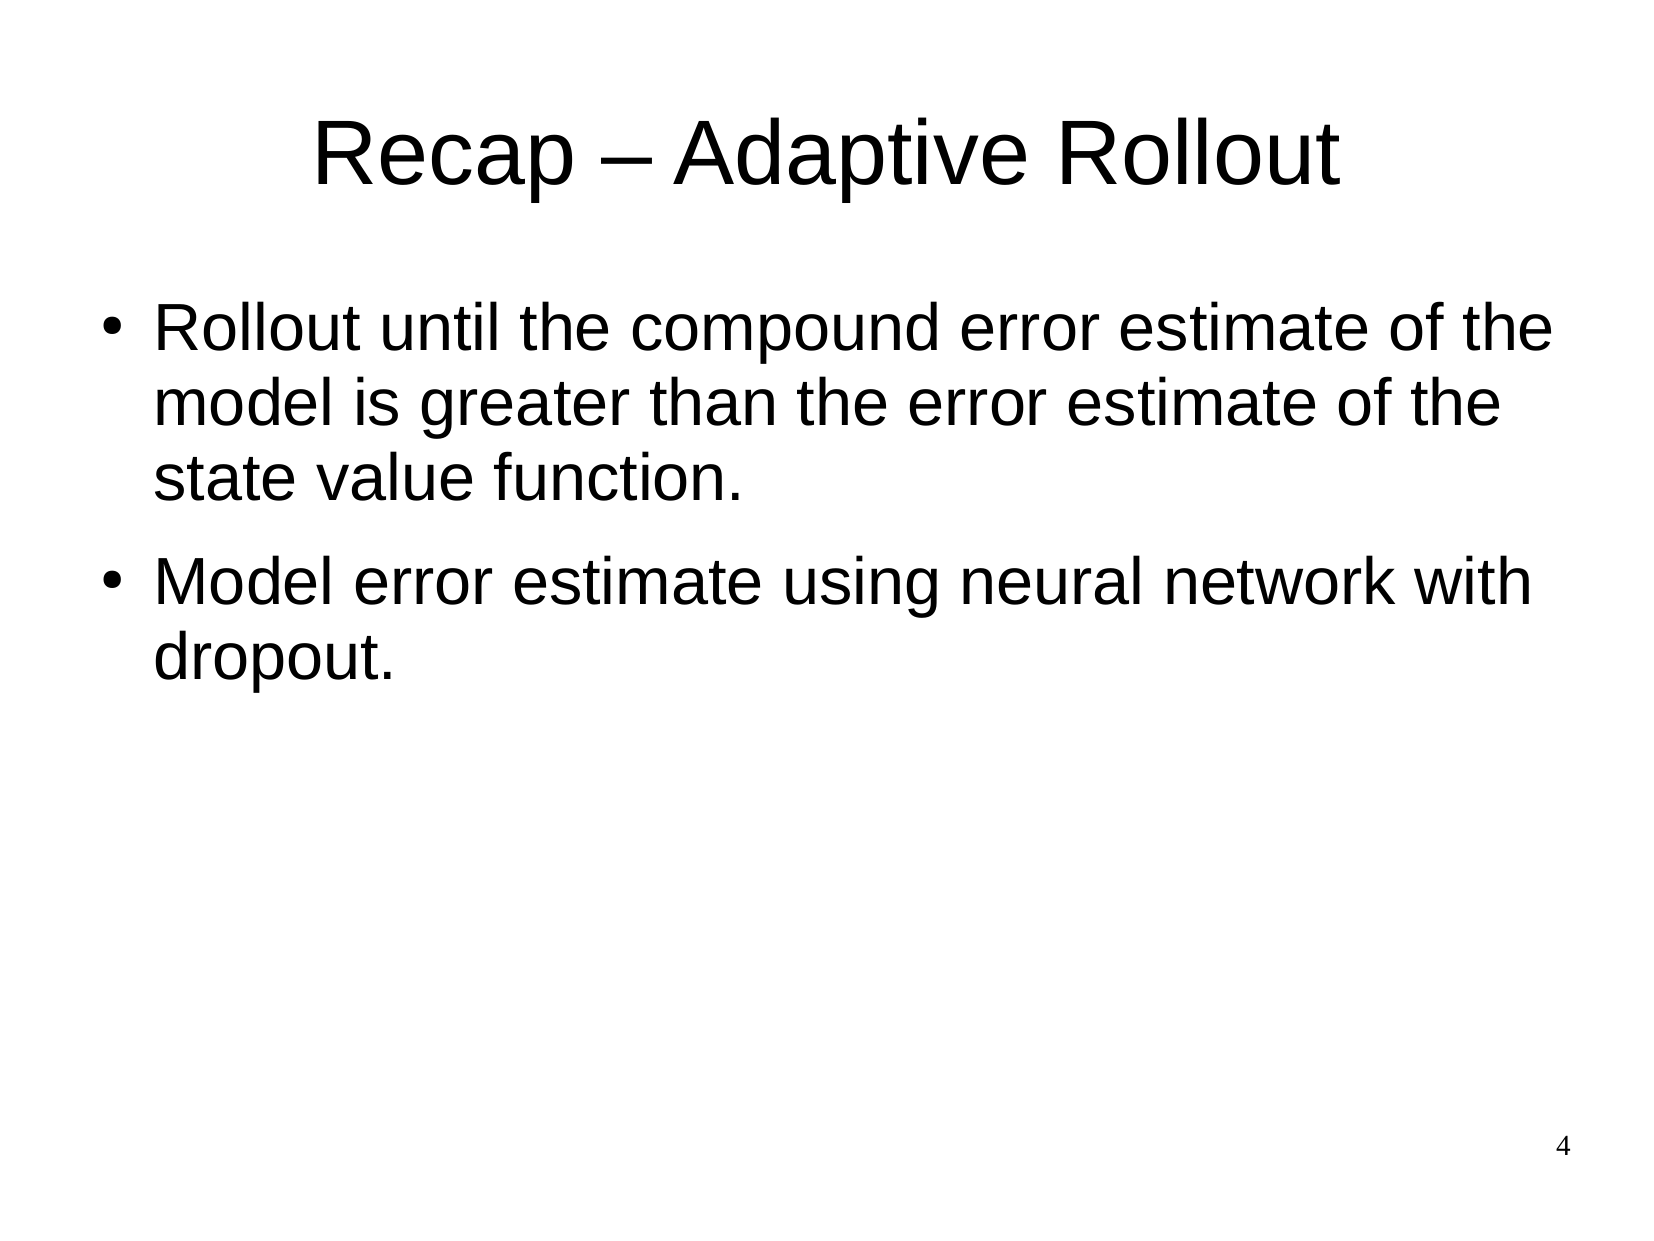

# Recap – Adaptive Rollout
Rollout until the compound error estimate of the model is greater than the error estimate of the state value function.
Model error estimate using neural network with dropout.
4